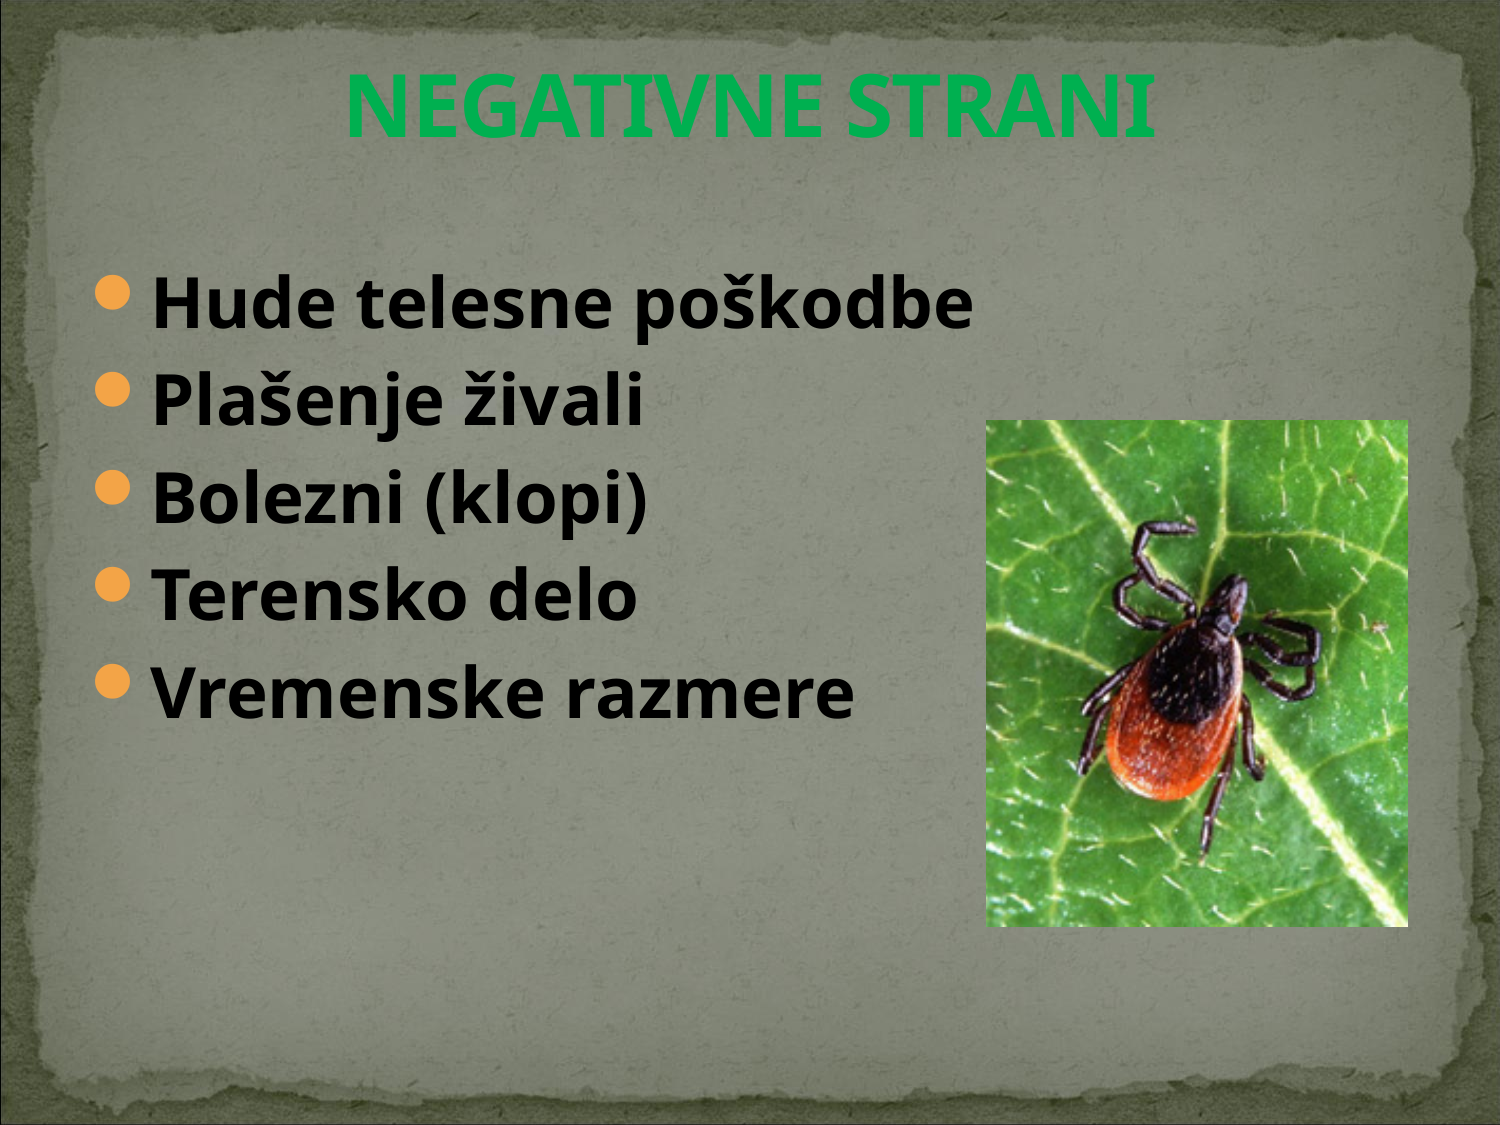

NEGATIVNE STRANI
# Hude telesne poškodbe
Plašenje živali
Bolezni (klopi)
Terensko delo
Vremenske razmere